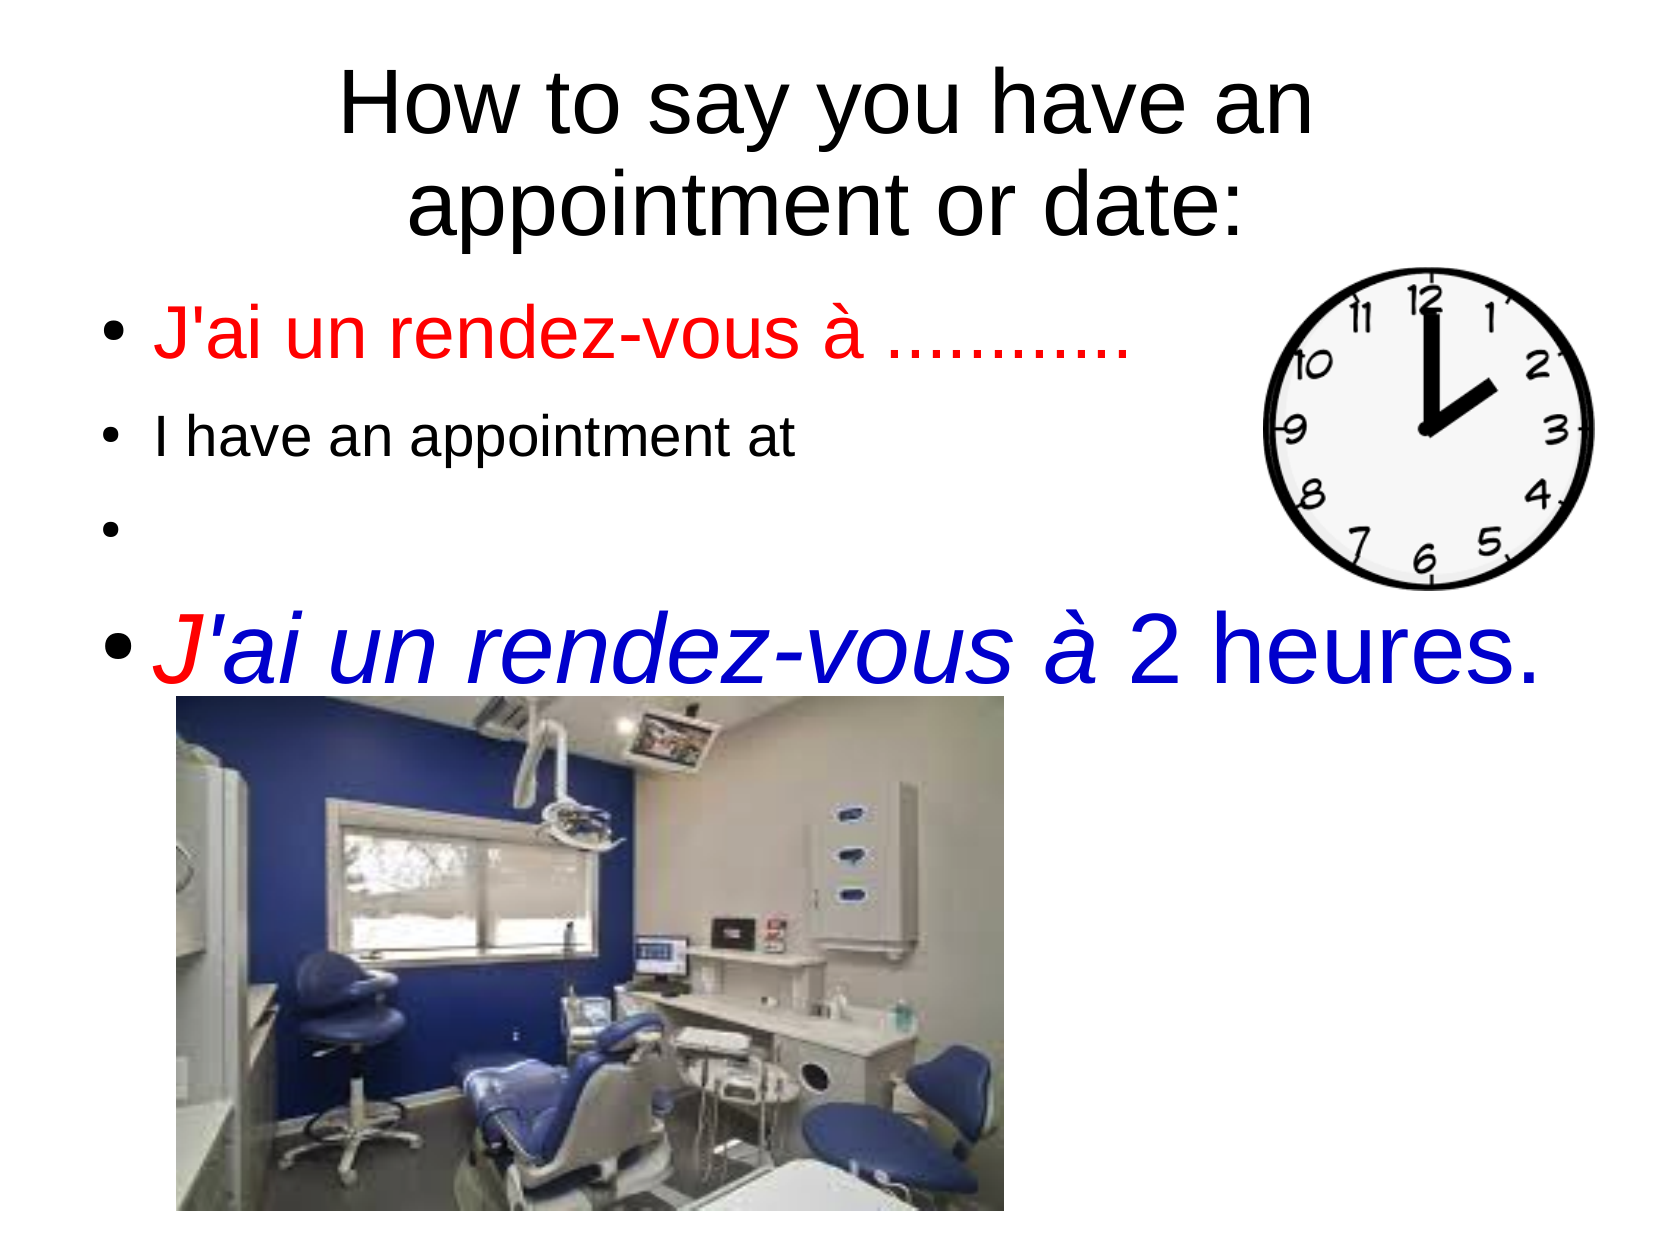

# How to say you have an appointment or date:
J'ai un rendez-vous à ............
I have an appointment at
J'ai un rendez-vous à 2 heures.